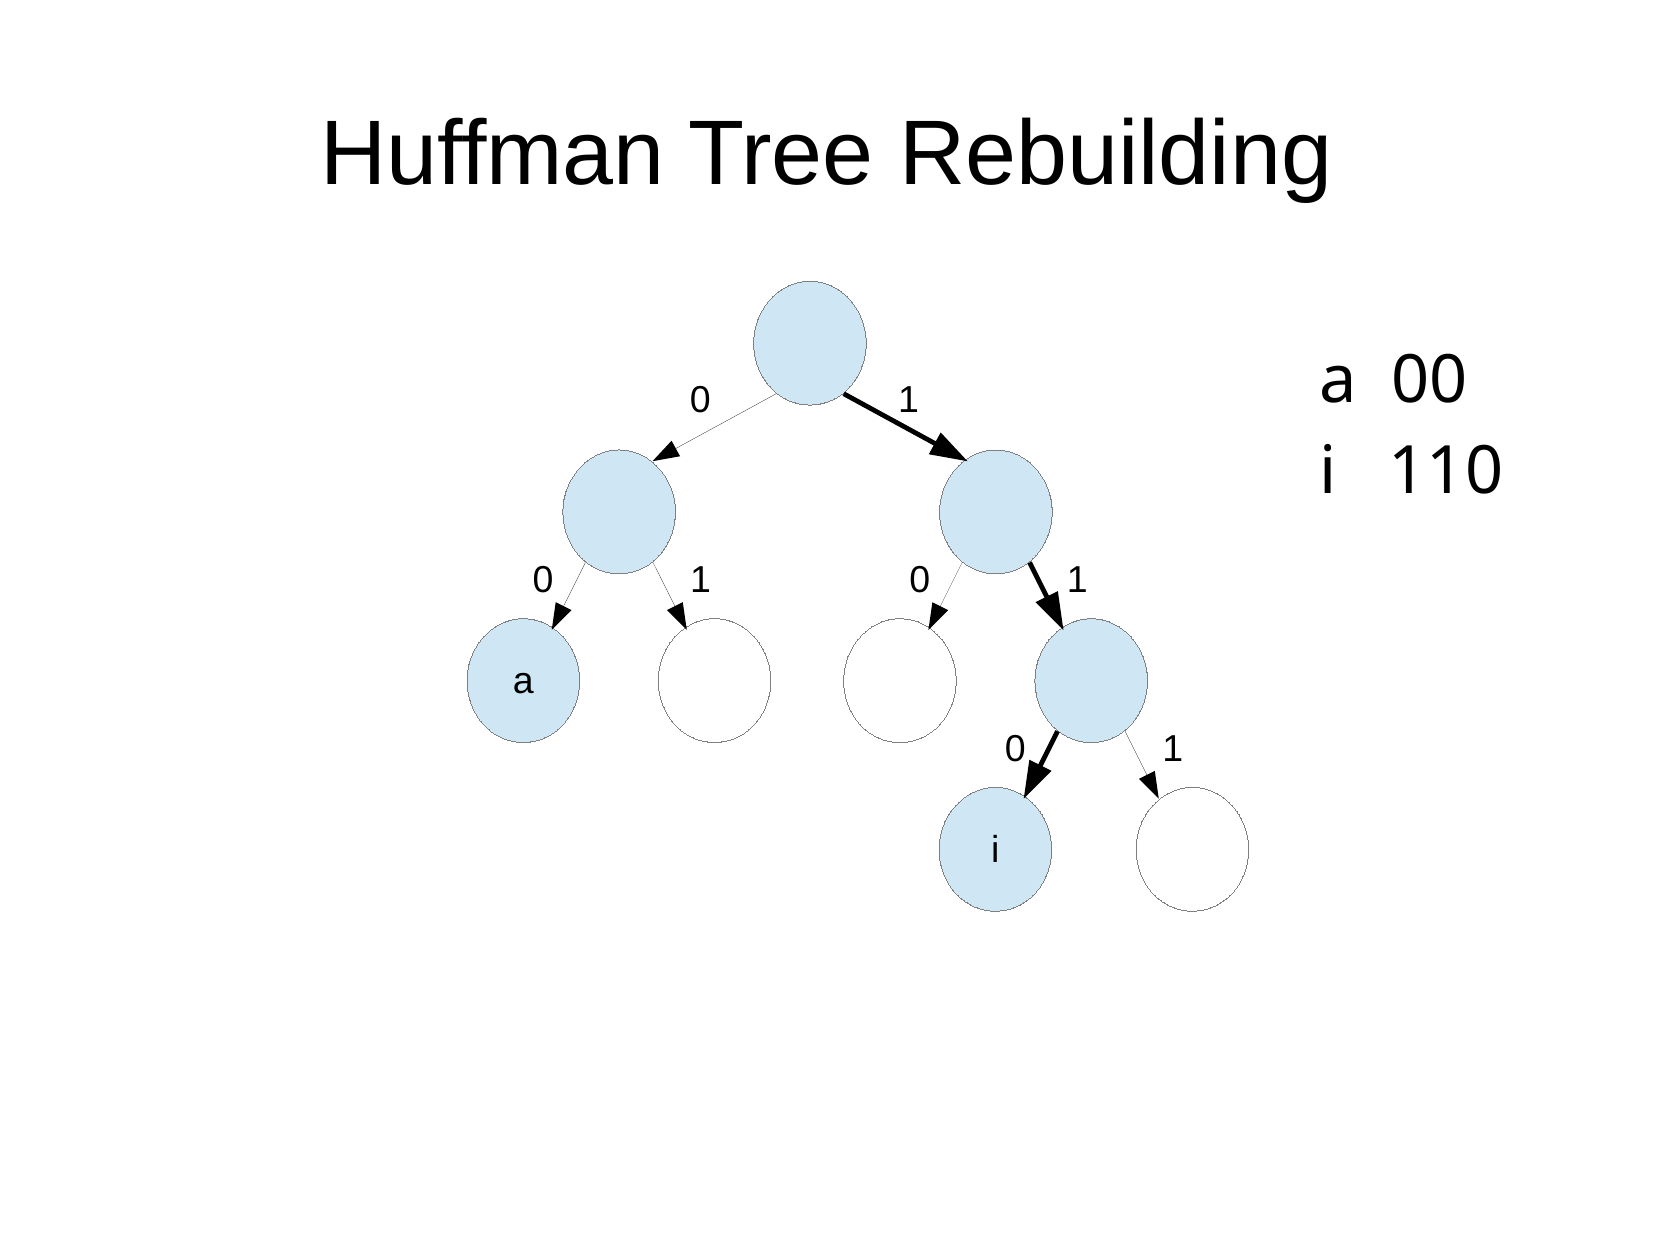

# Huffman Tree Rebuilding
a 00
i 110
0
1
0
1
0
1
a
0
1
i